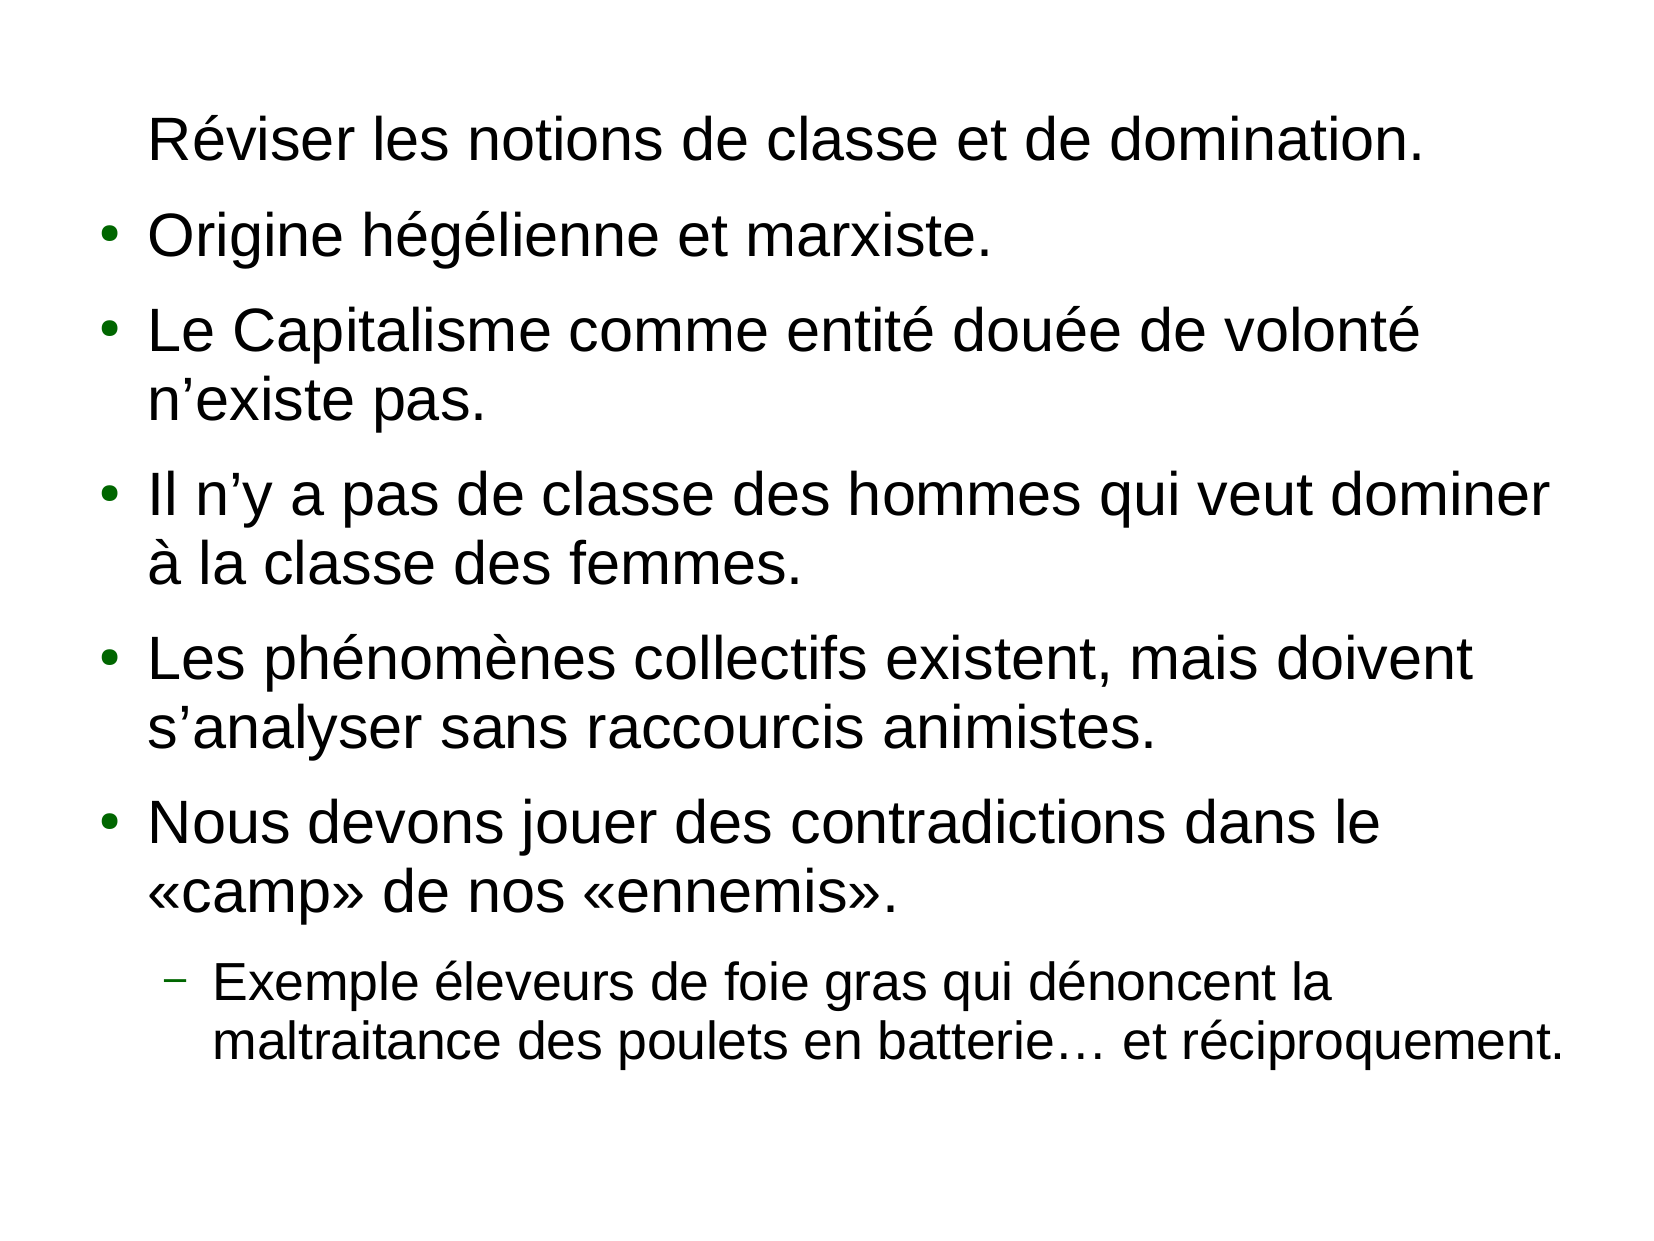

# Réviser les notions de classe et de domination.
Origine hégélienne et marxiste.
Le Capitalisme comme entité douée de volonté n’existe pas.
Il n’y a pas de classe des hommes qui veut dominer à la classe des femmes.
Les phénomènes collectifs existent, mais doivent s’analyser sans raccourcis animistes.
Nous devons jouer des contradictions dans le «camp» de nos «ennemis».
Exemple éleveurs de foie gras qui dénoncent la maltraitance des poulets en batterie… et réciproquement.